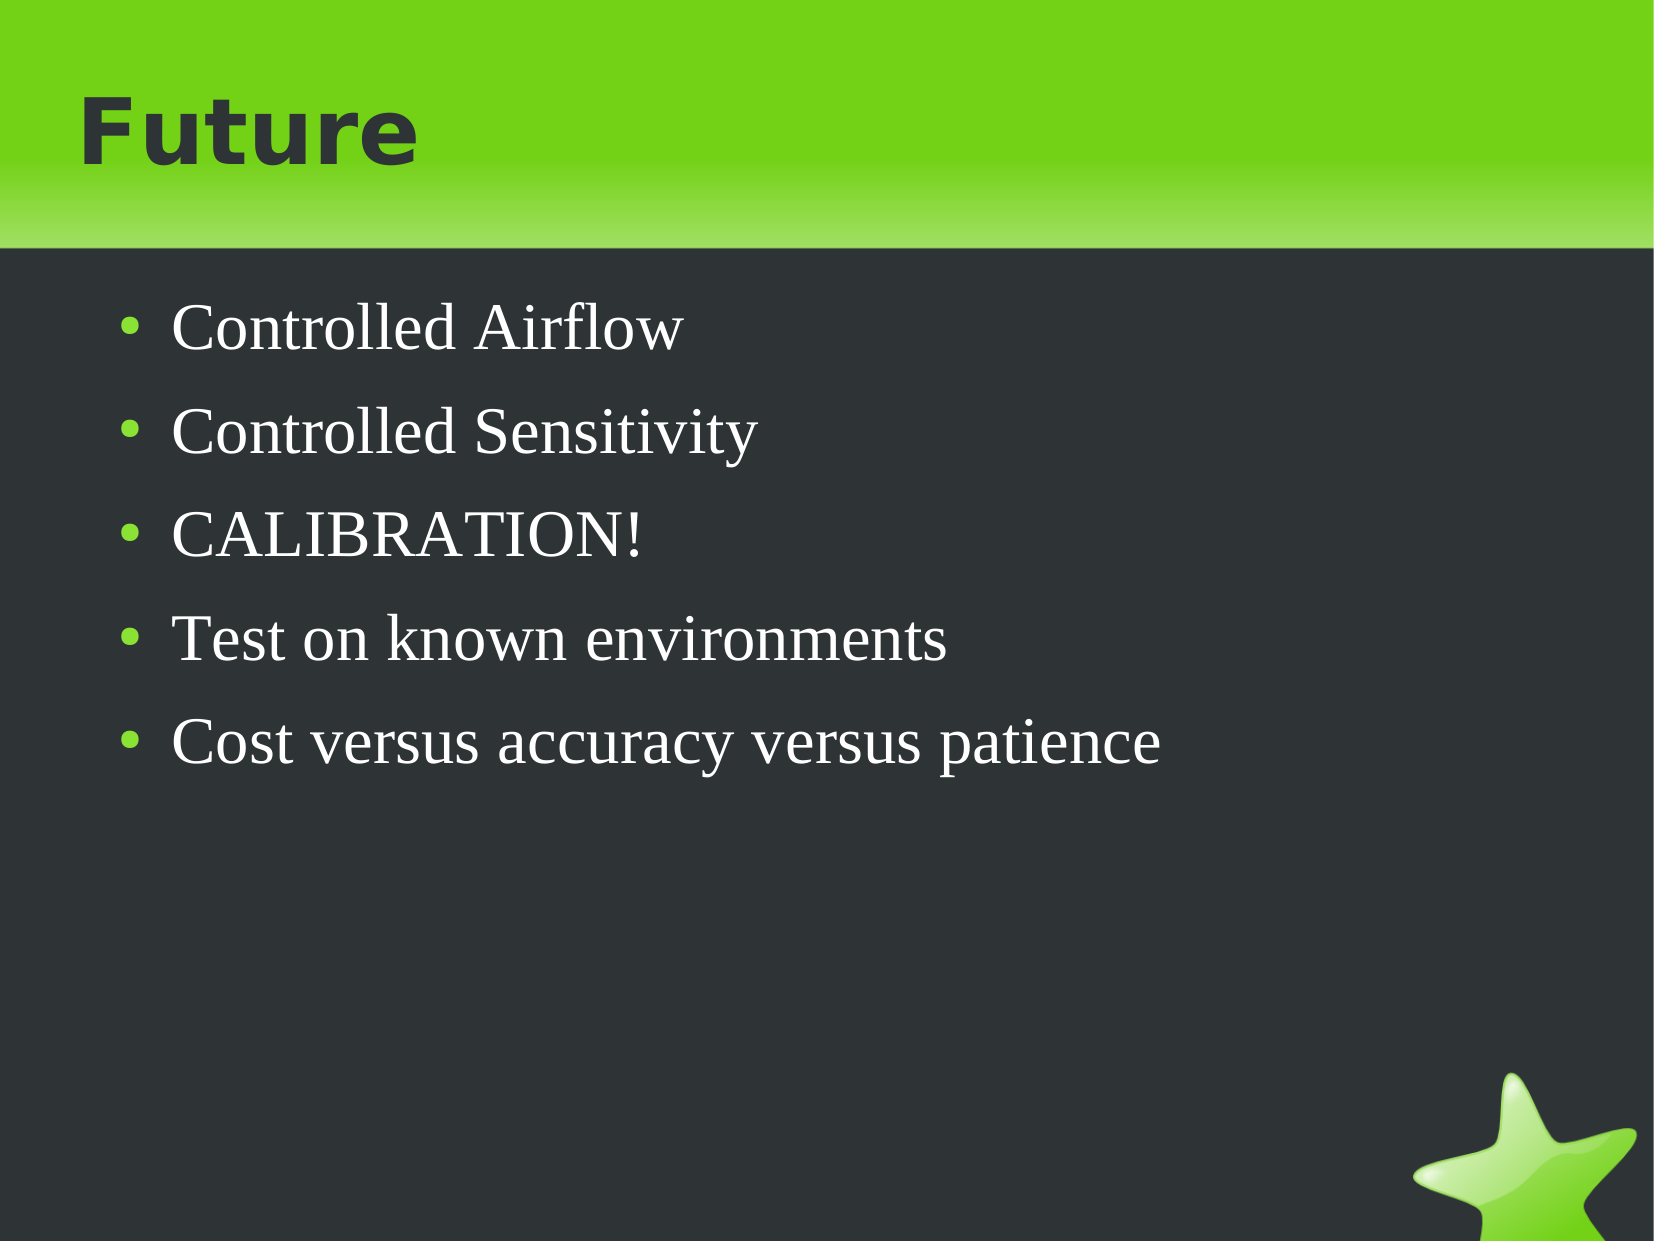

# Future
Controlled Airflow
Controlled Sensitivity
CALIBRATION!
Test on known environments
Cost versus accuracy versus patience